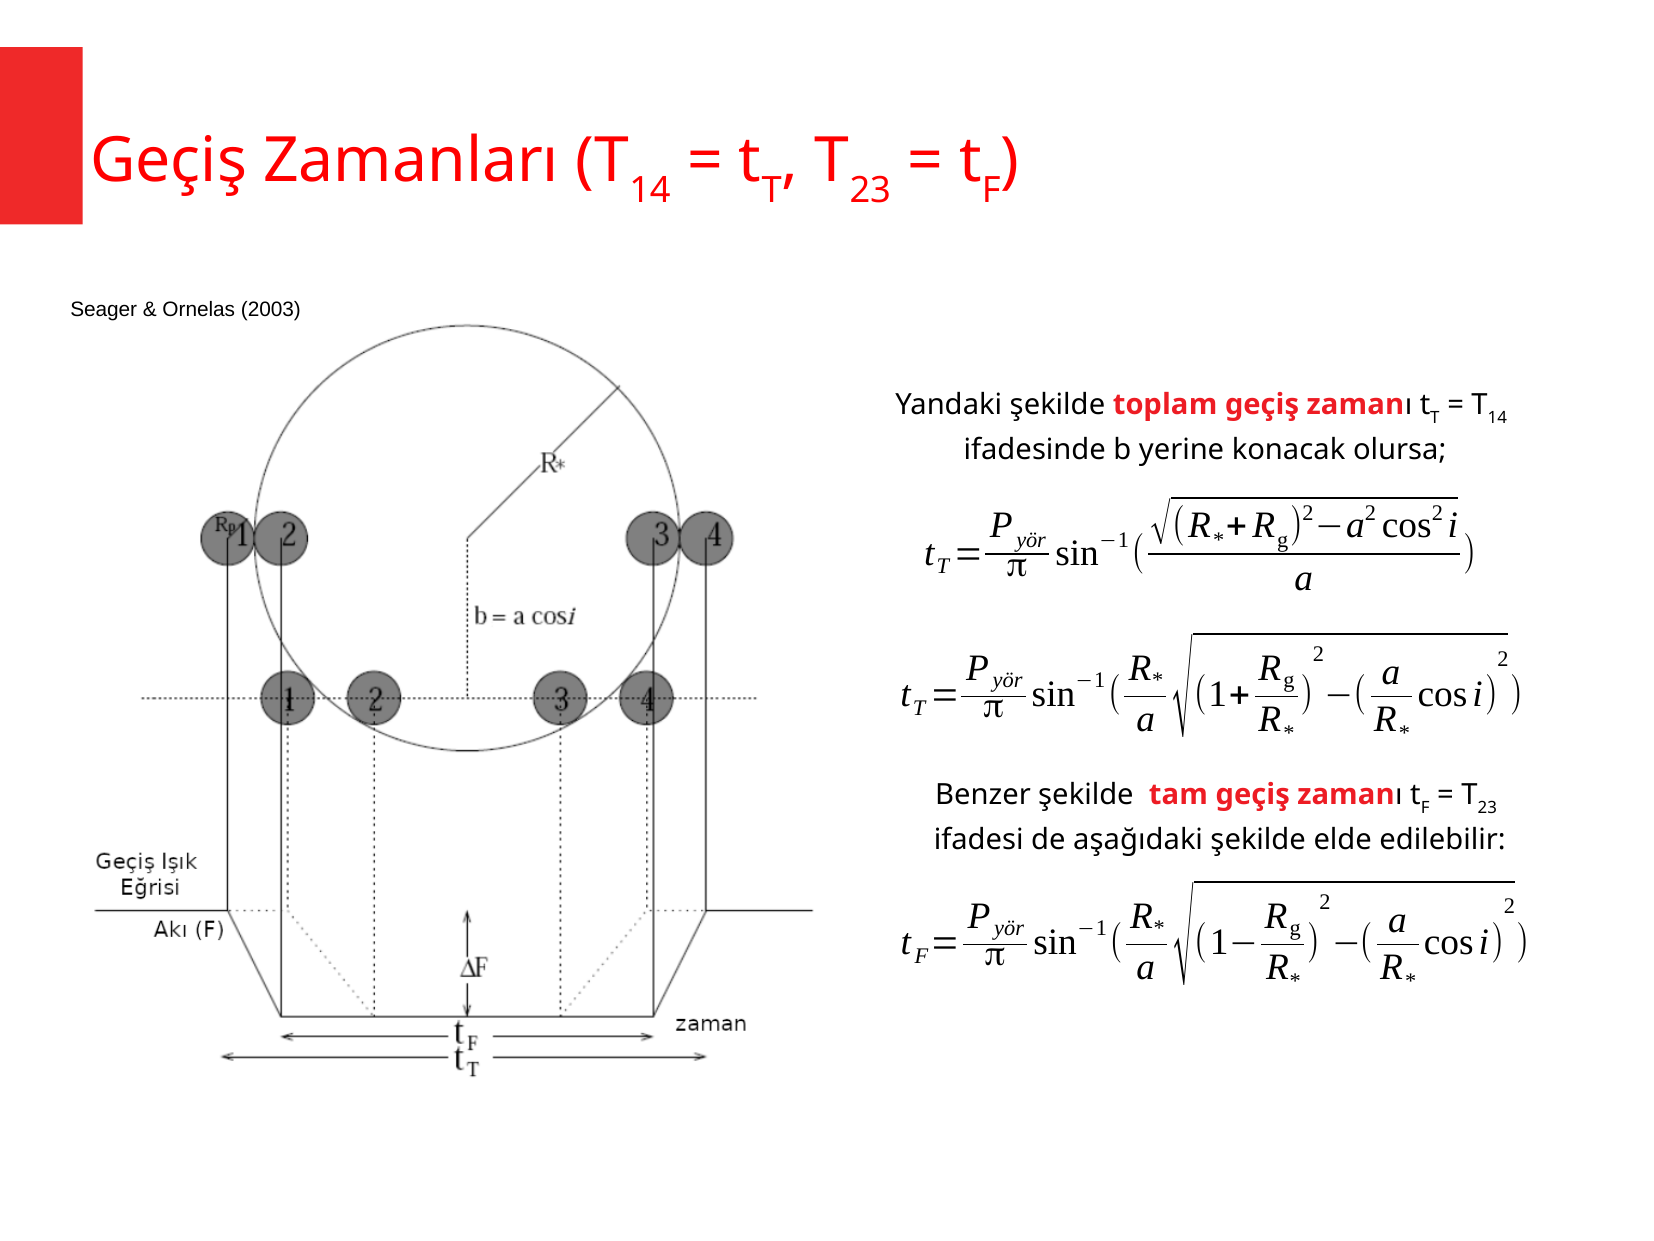

# Geçiş Zamanları (T14 = tT, T23 = tF)
Seager & Ornelas (2003)
Yandaki şekilde toplam geçiş zamanı tT = T14
ifadesinde b yerine konacak olursa;
Benzer şekilde tam geçiş zamanı tF = T23 ifadesi de aşağıdaki şekilde elde edilebilir: